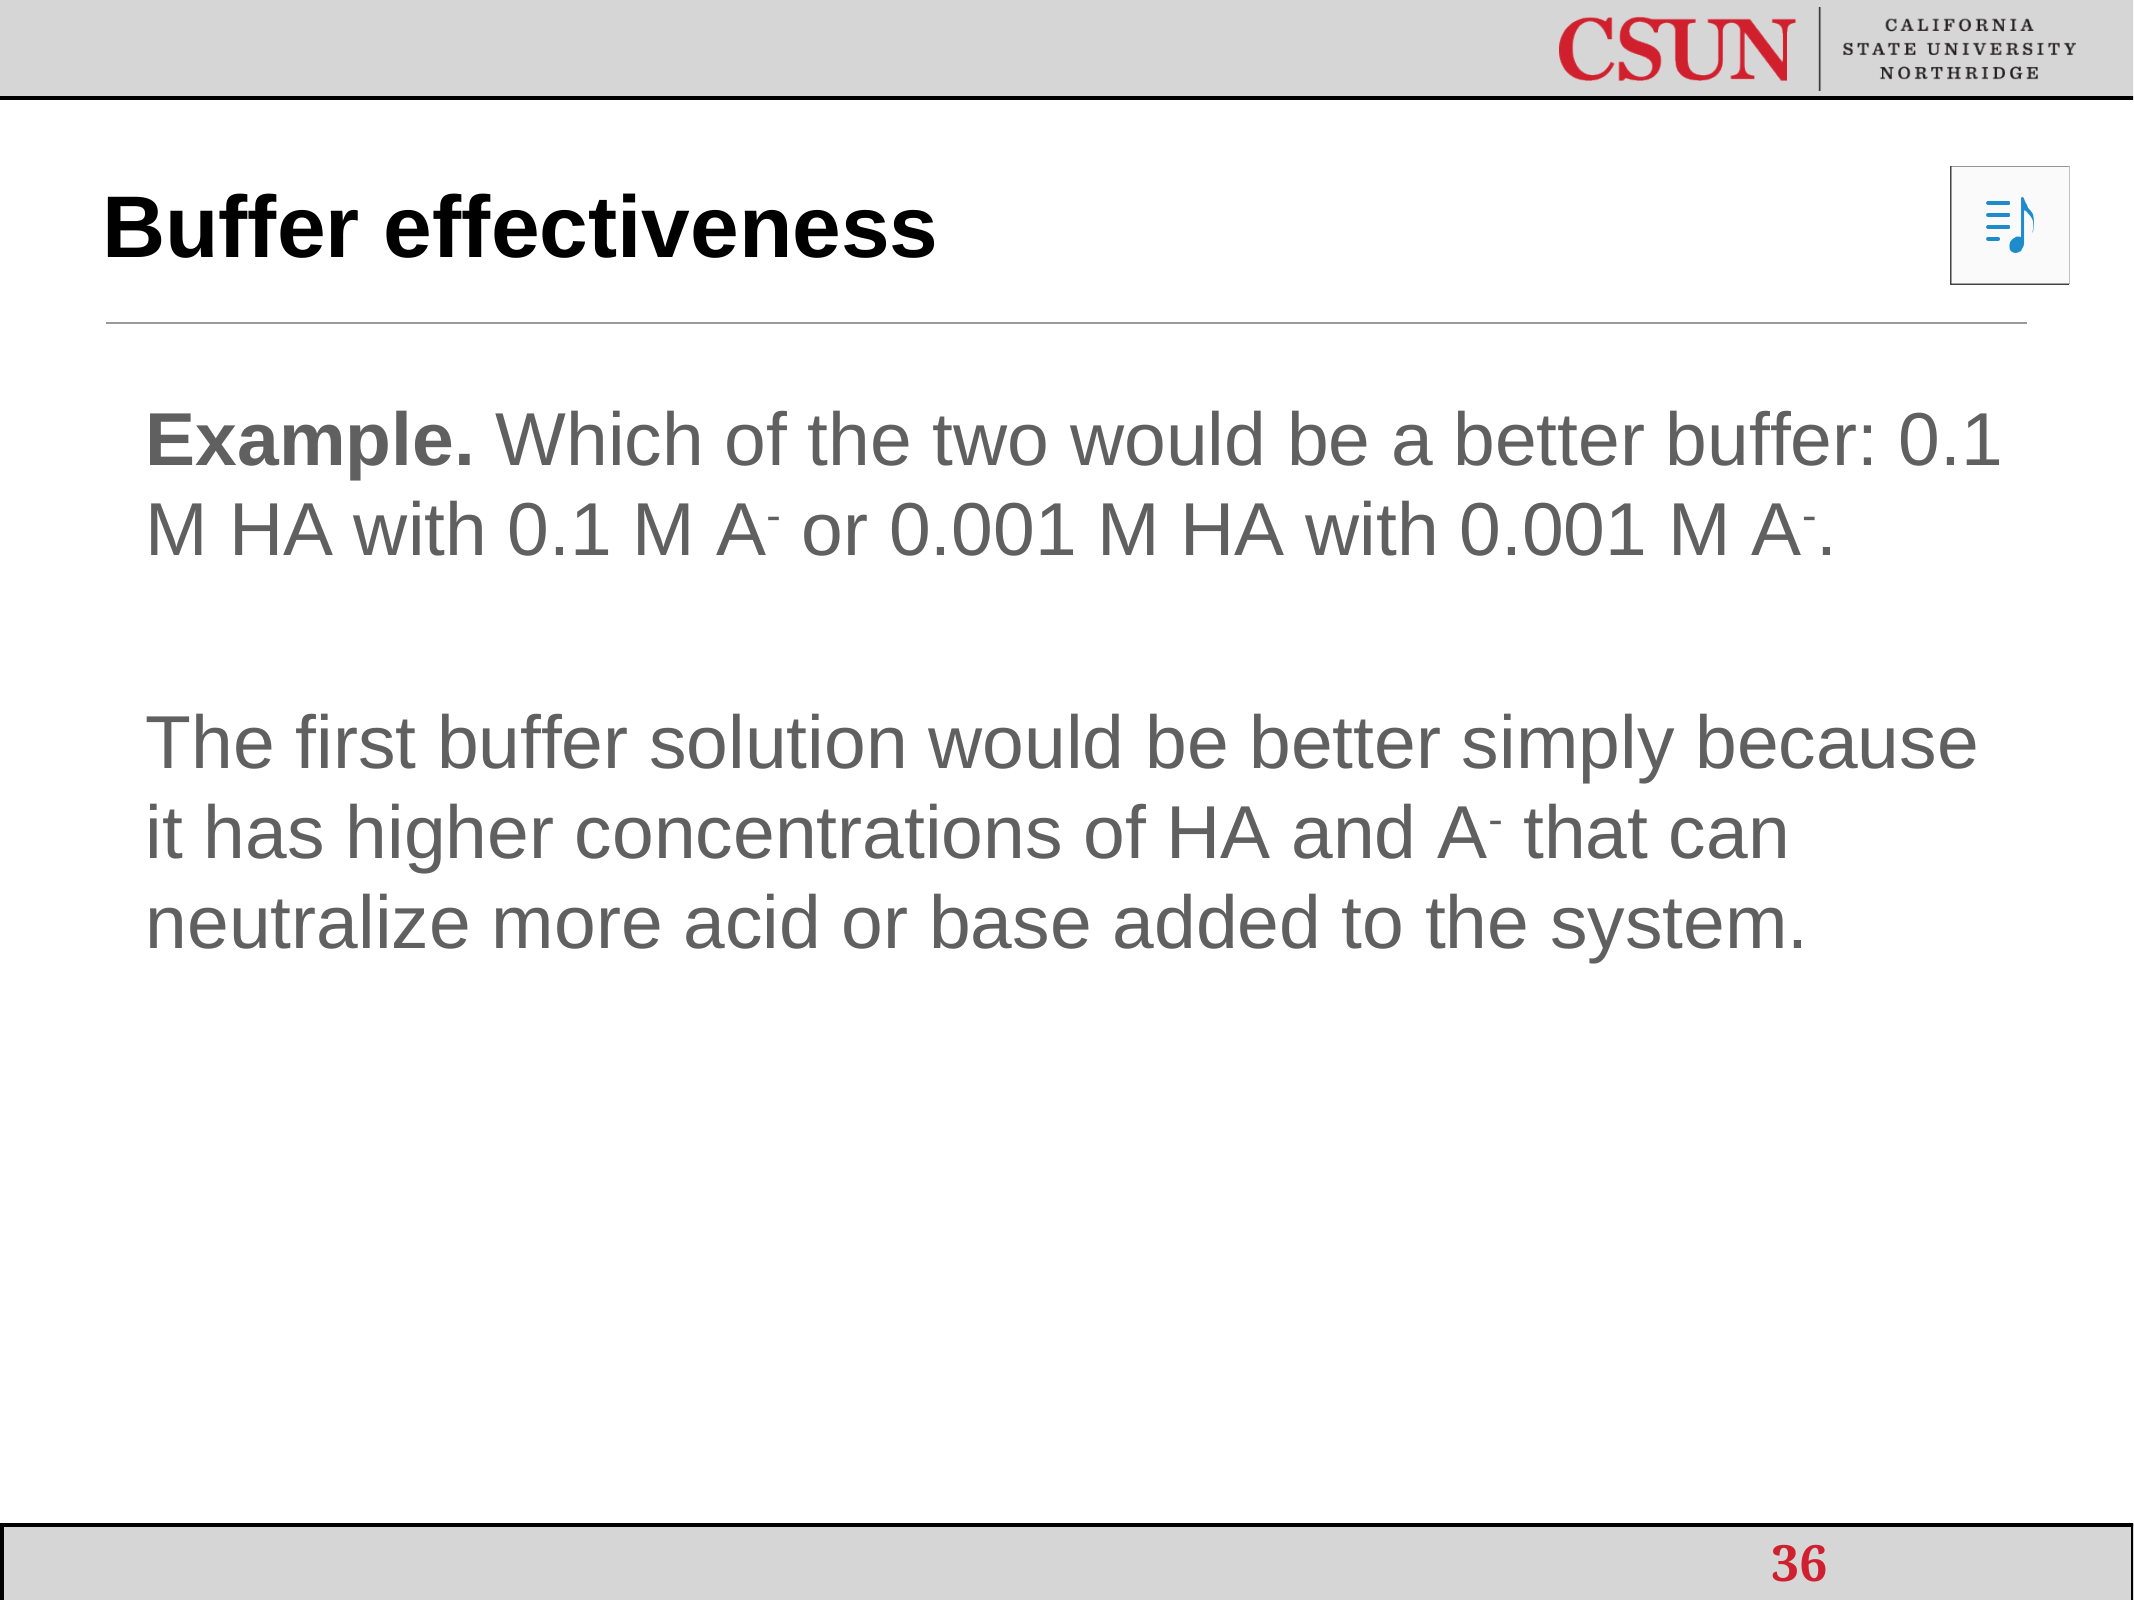

# Buffer effectiveness
Example. Which of the two would be a better buffer: 0.1 M HA with 0.1 M A- or 0.001 M HA with 0.001 M A-.
The first buffer solution would be better simply because it has higher concentrations of HA and A- that can neutralize more acid or base added to the system.
36